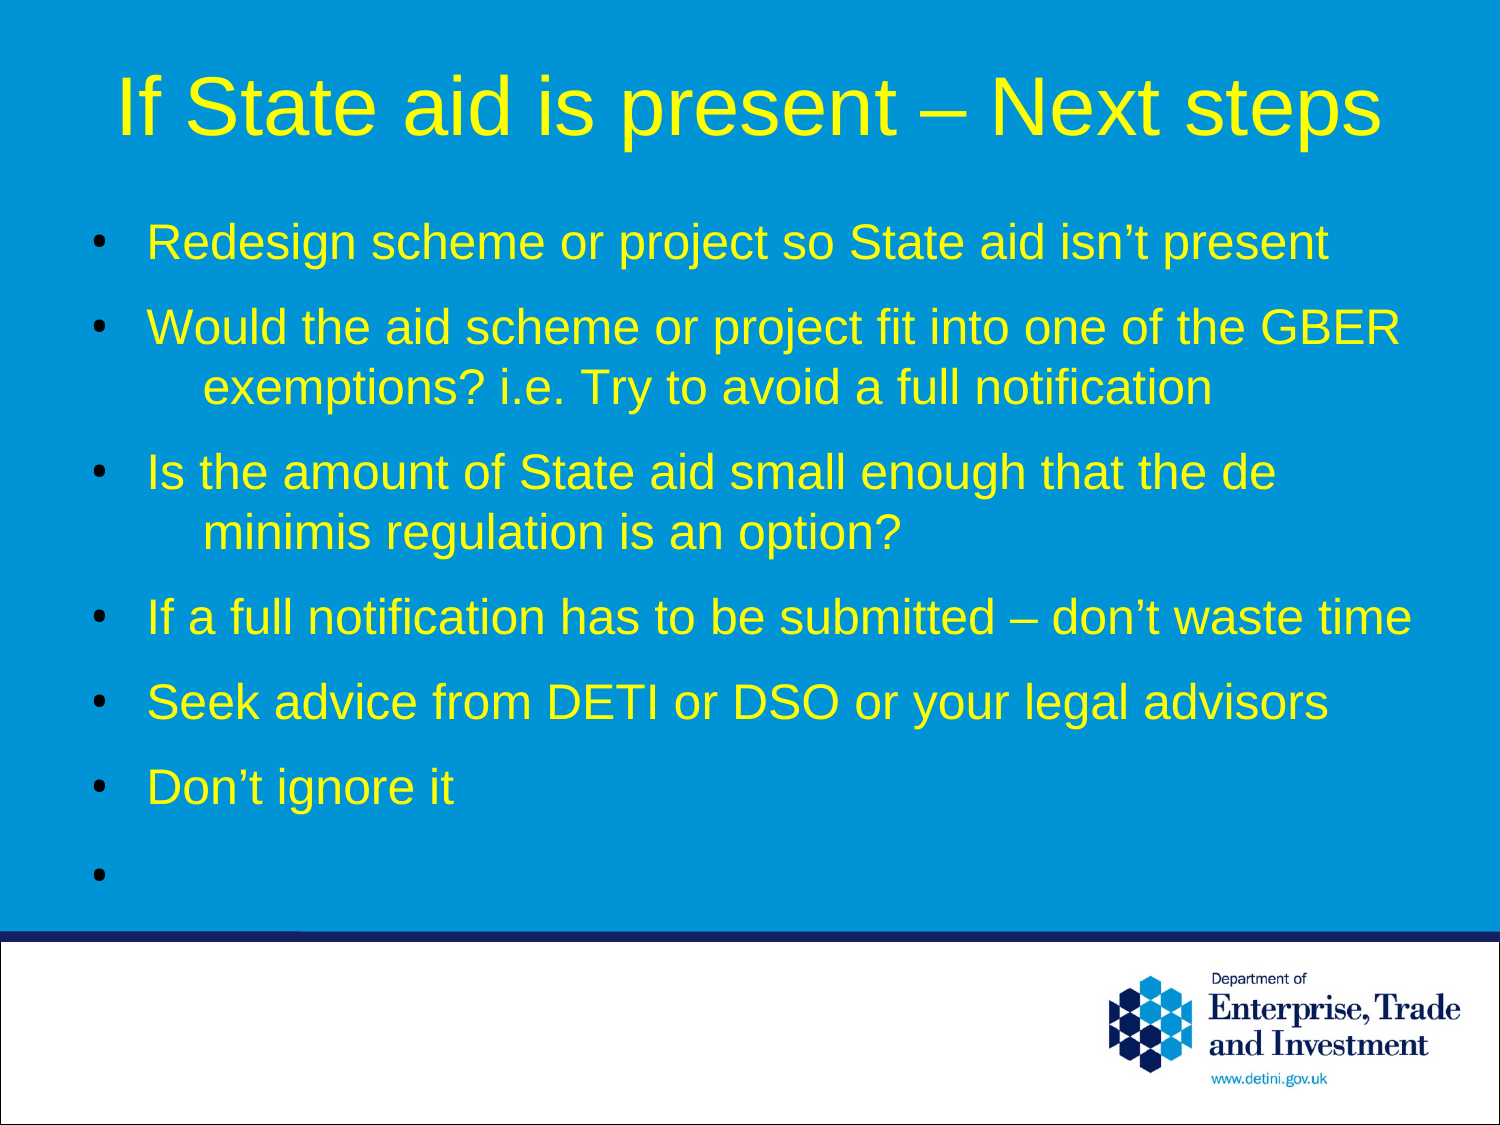

# If State aid is present – Next steps
Redesign scheme or project so State aid isn’t present
Would the aid scheme or project fit into one of the GBER exemptions? i.e. Try to avoid a full notification
Is the amount of State aid small enough that the de minimis regulation is an option?
If a full notification has to be submitted – don’t waste time
Seek advice from DETI or DSO or your legal advisors
Don’t ignore it